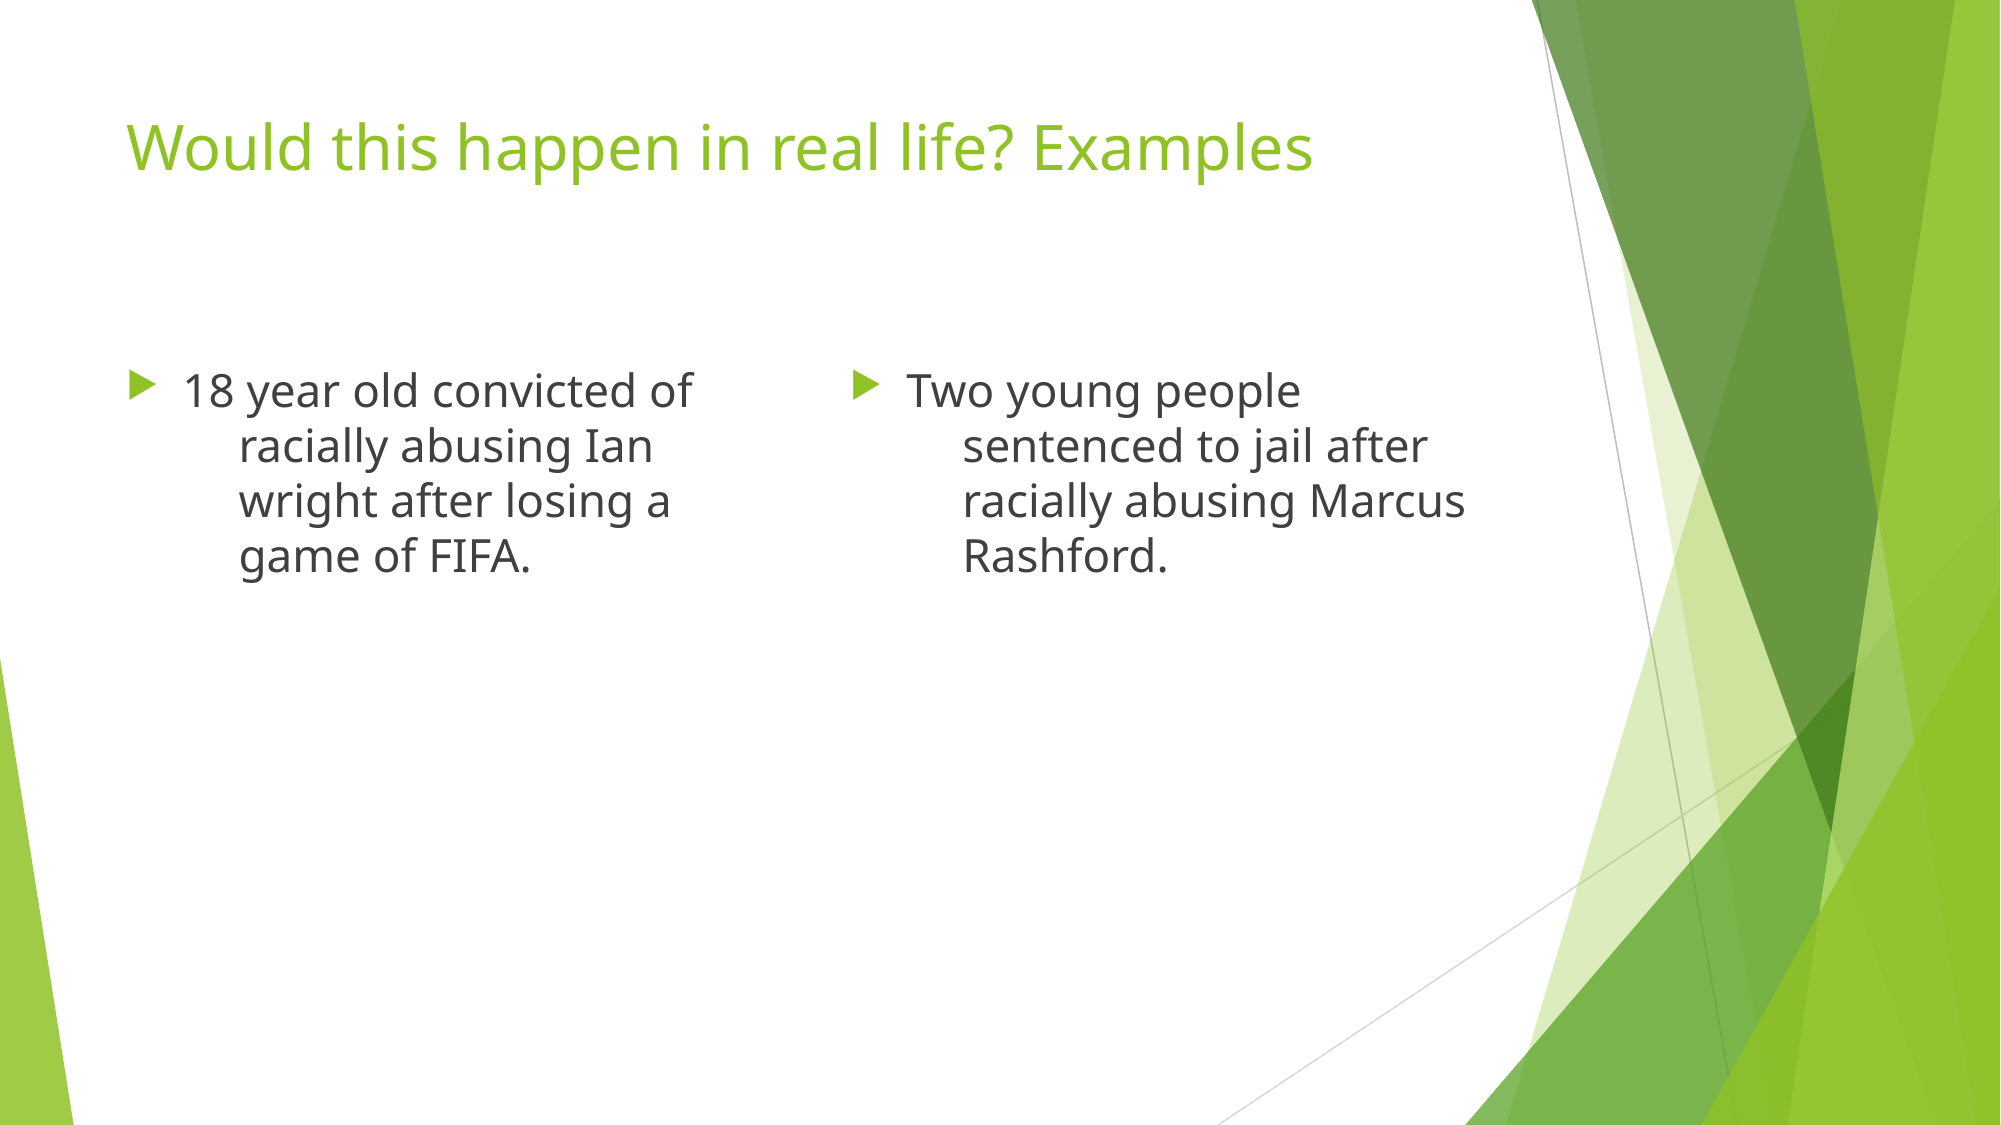

# Would this happen in real life? Examples
18 year old convicted of racially abusing Ian wright after losing a game of FIFA.
Two young people sentenced to jail after racially abusing Marcus Rashford.